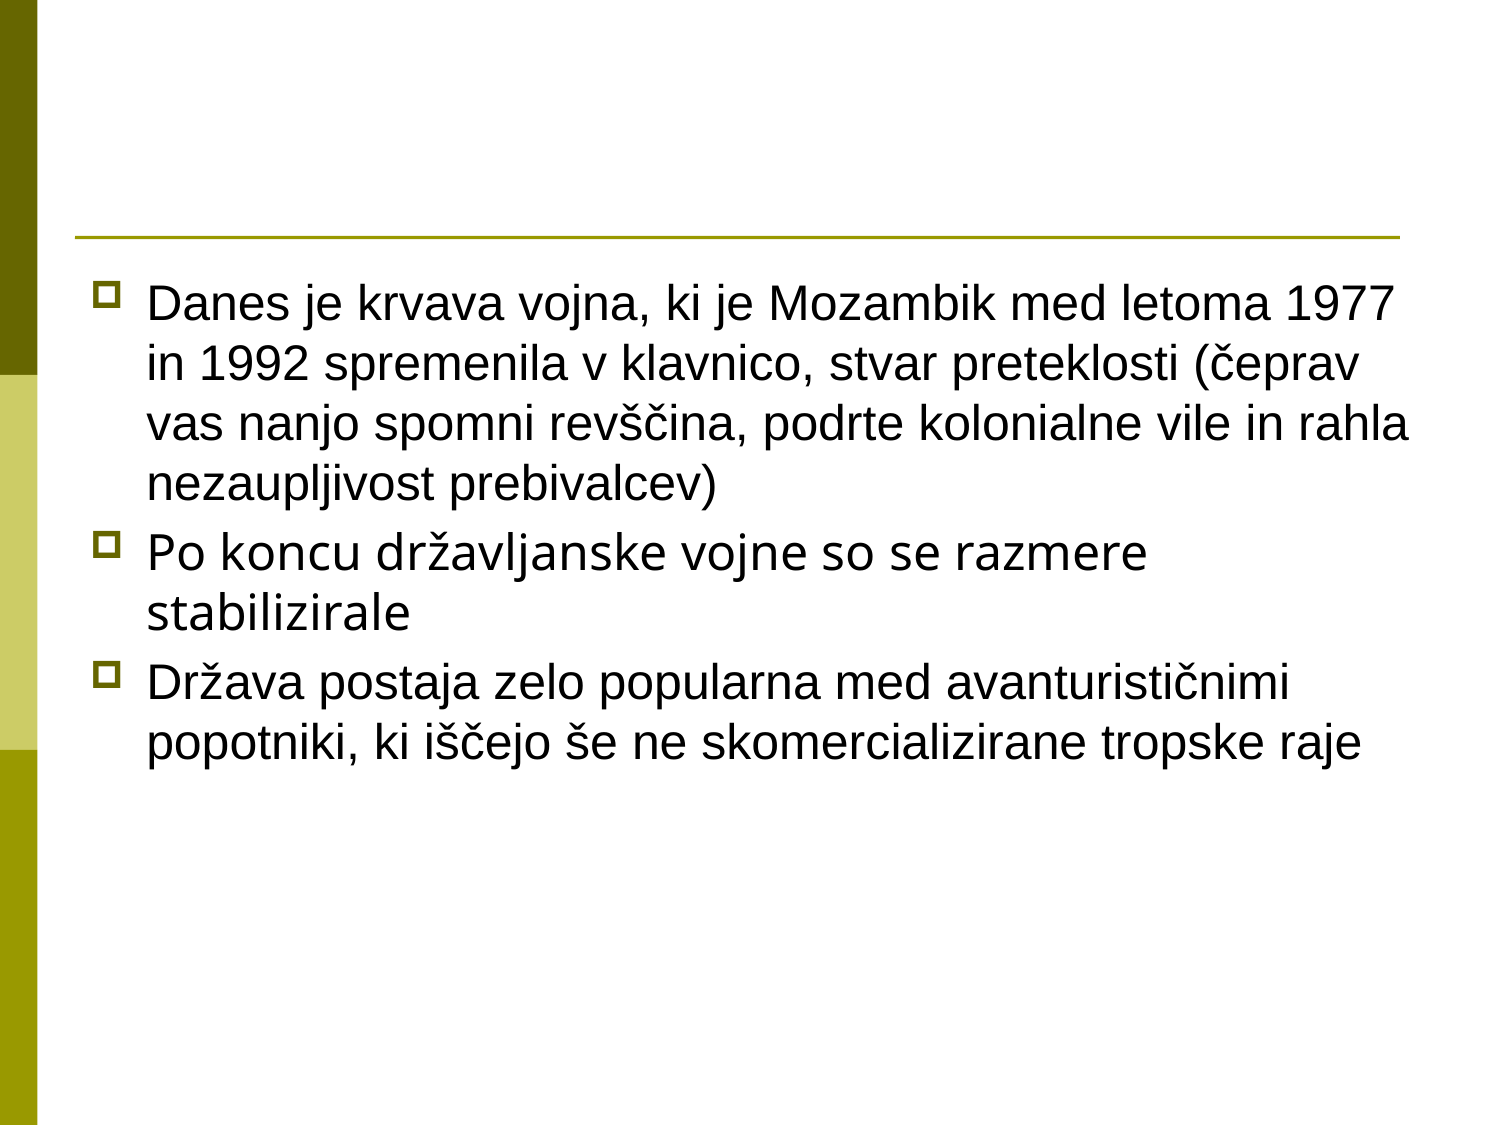

#
Danes je krvava vojna, ki je Mozambik med letoma 1977 in 1992 spremenila v klavnico, stvar preteklosti (čeprav vas nanjo spomni revščina, podrte kolonialne vile in rahla nezaupljivost prebivalcev)
Po koncu državljanske vojne so se razmere stabilizirale
Država postaja zelo popularna med avanturističnimi popotniki, ki iščejo še ne skomercializirane tropske raje